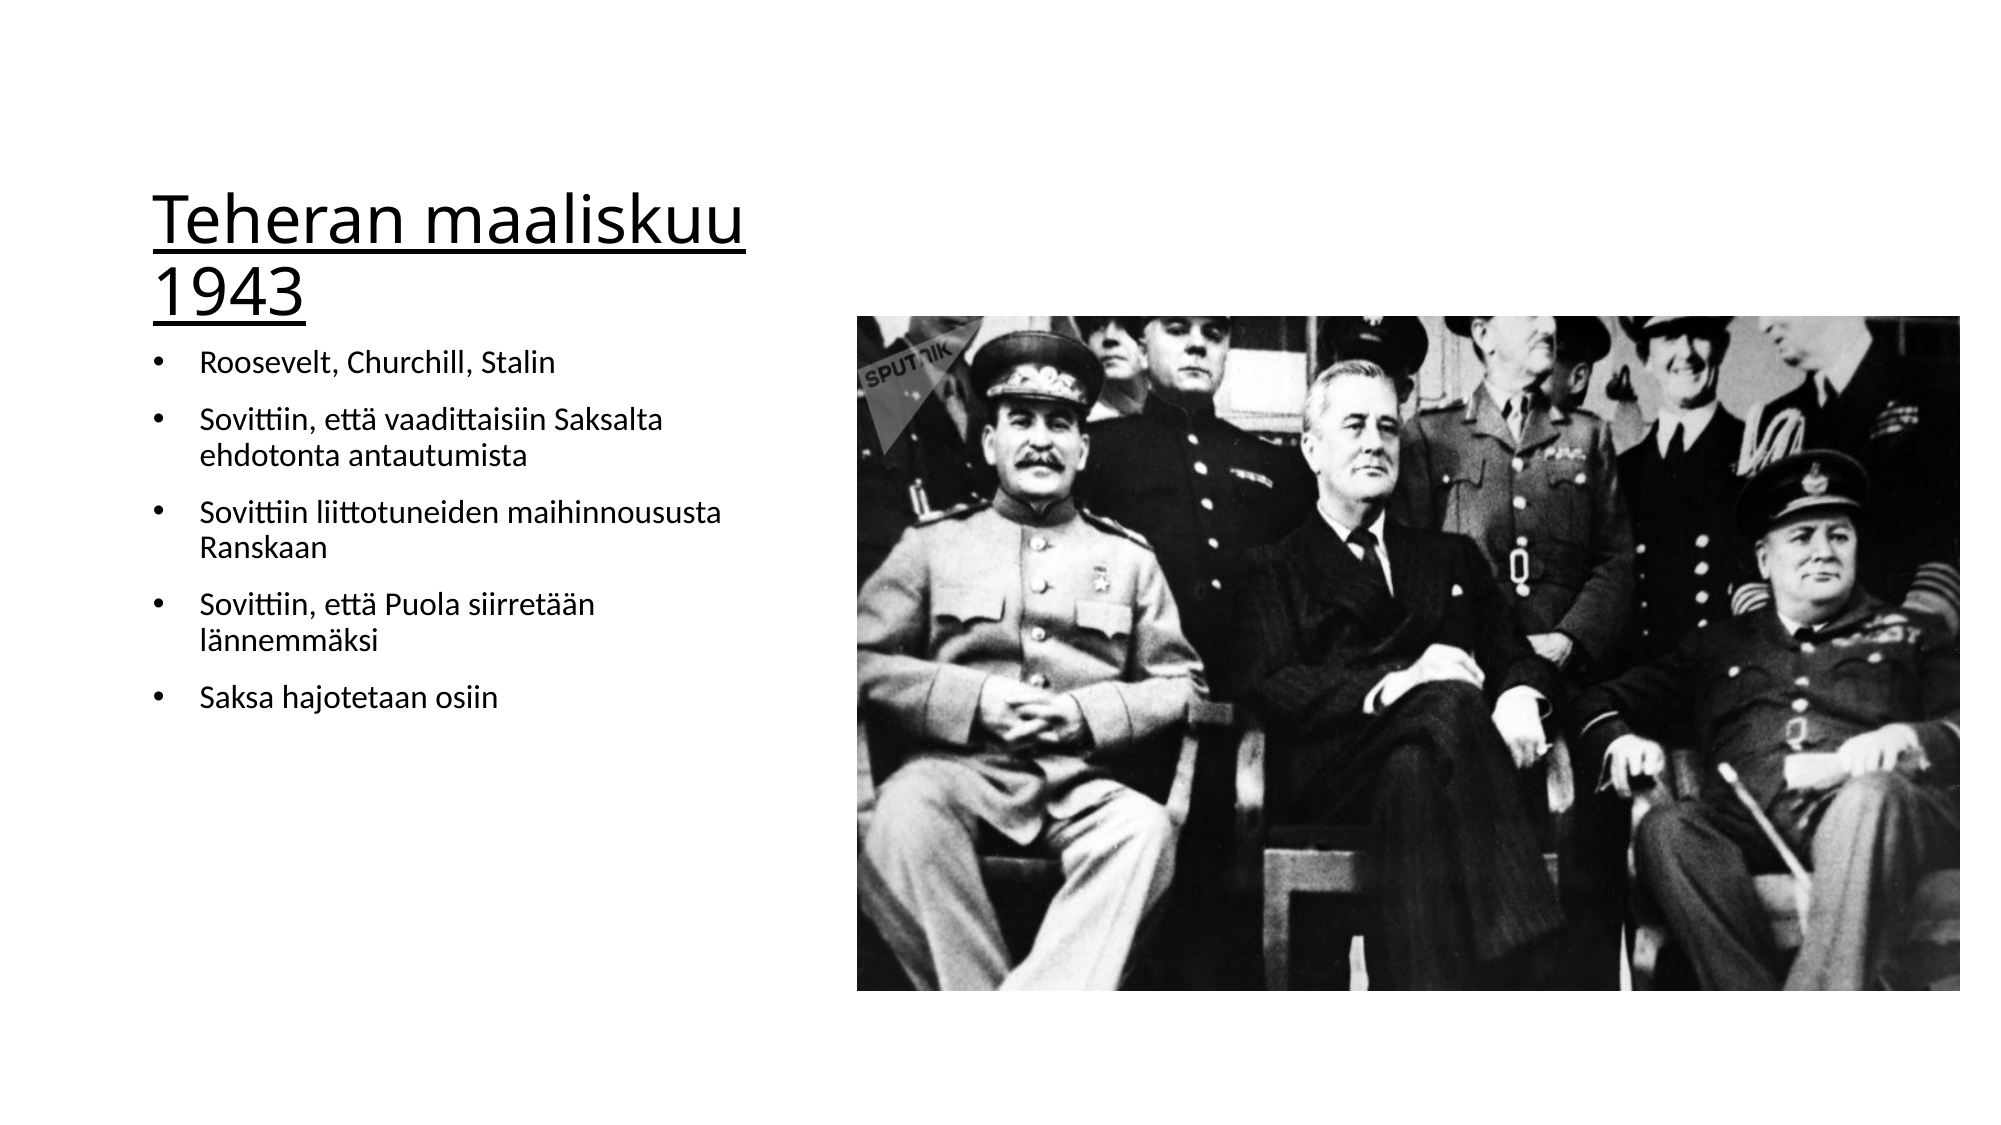

# Teheran maaliskuu 1943
Roosevelt, Churchill, Stalin
Sovittiin, että vaadittaisiin Saksalta ehdotonta antautumista
Sovittiin liittotuneiden maihinnoususta Ranskaan
Sovittiin, että Puola siirretään lännemmäksi
Saksa hajotetaan osiin